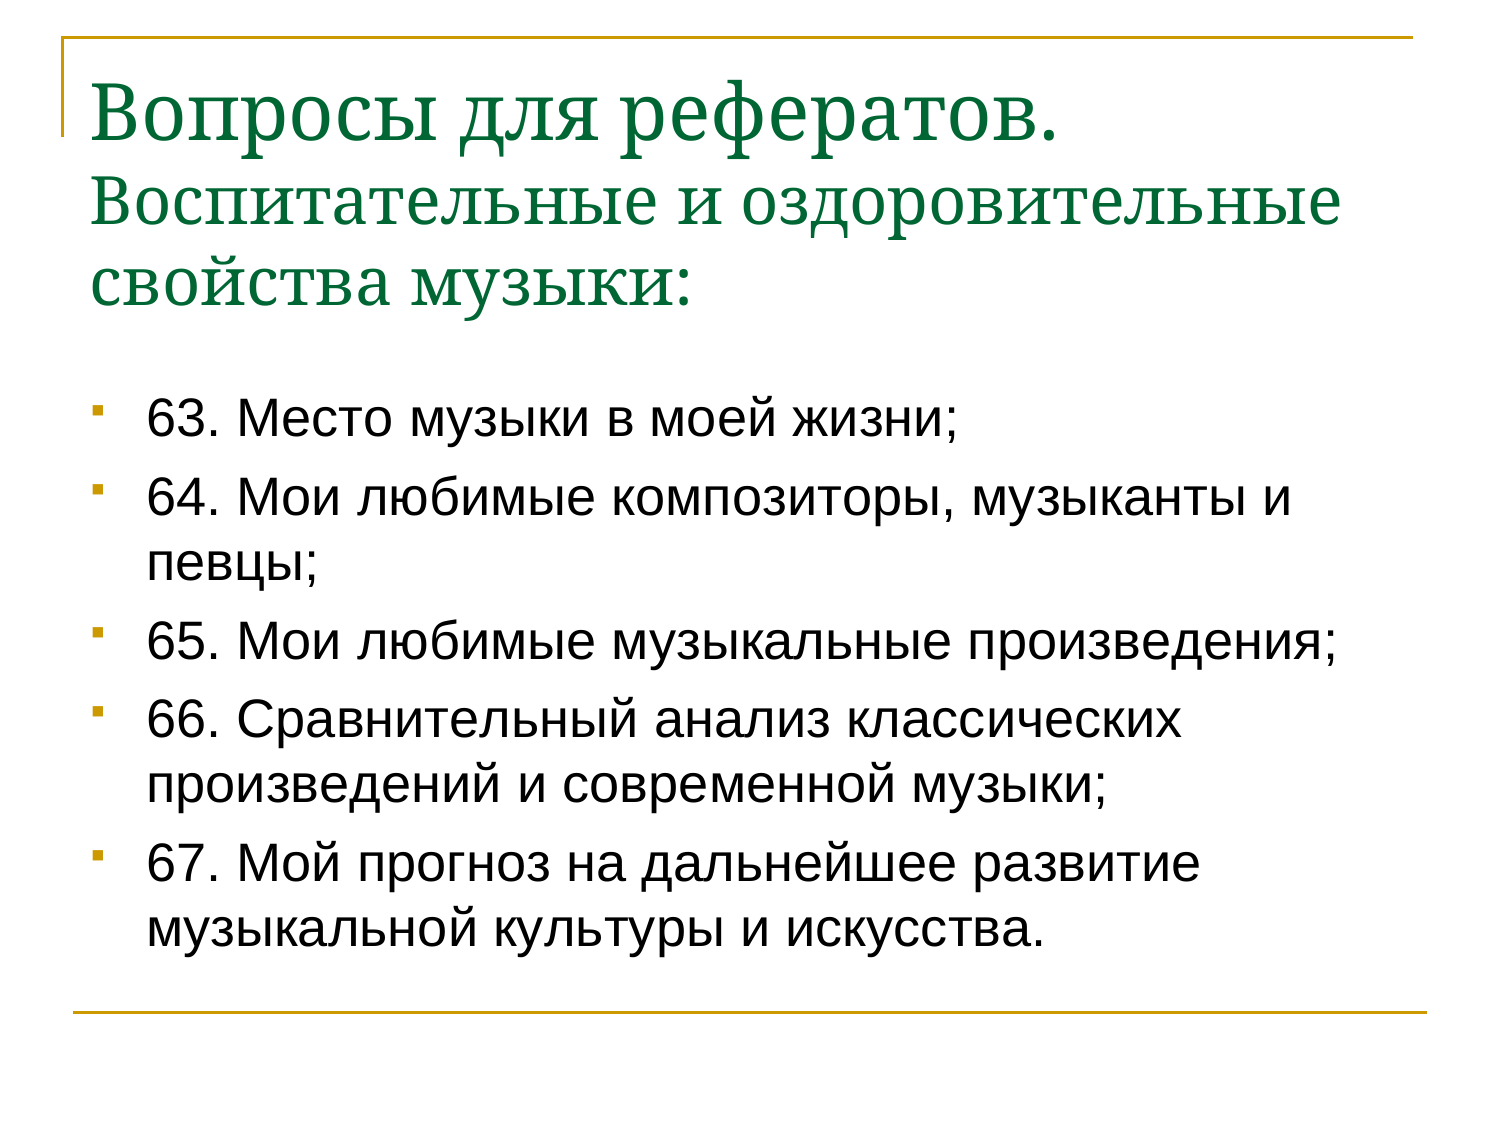

# Вопросы для рефератов. Воспитательные и оздоровительные свойства музыки:
63. Место музыки в моей жизни;
64. Мои любимые композиторы, музыканты и певцы;
65. Мои любимые музыкальные произведения;
66. Сравнительный анализ классических произведений и современной музыки;
67. Мой прогноз на дальнейшее развитие музыкальной культуры и искусства.